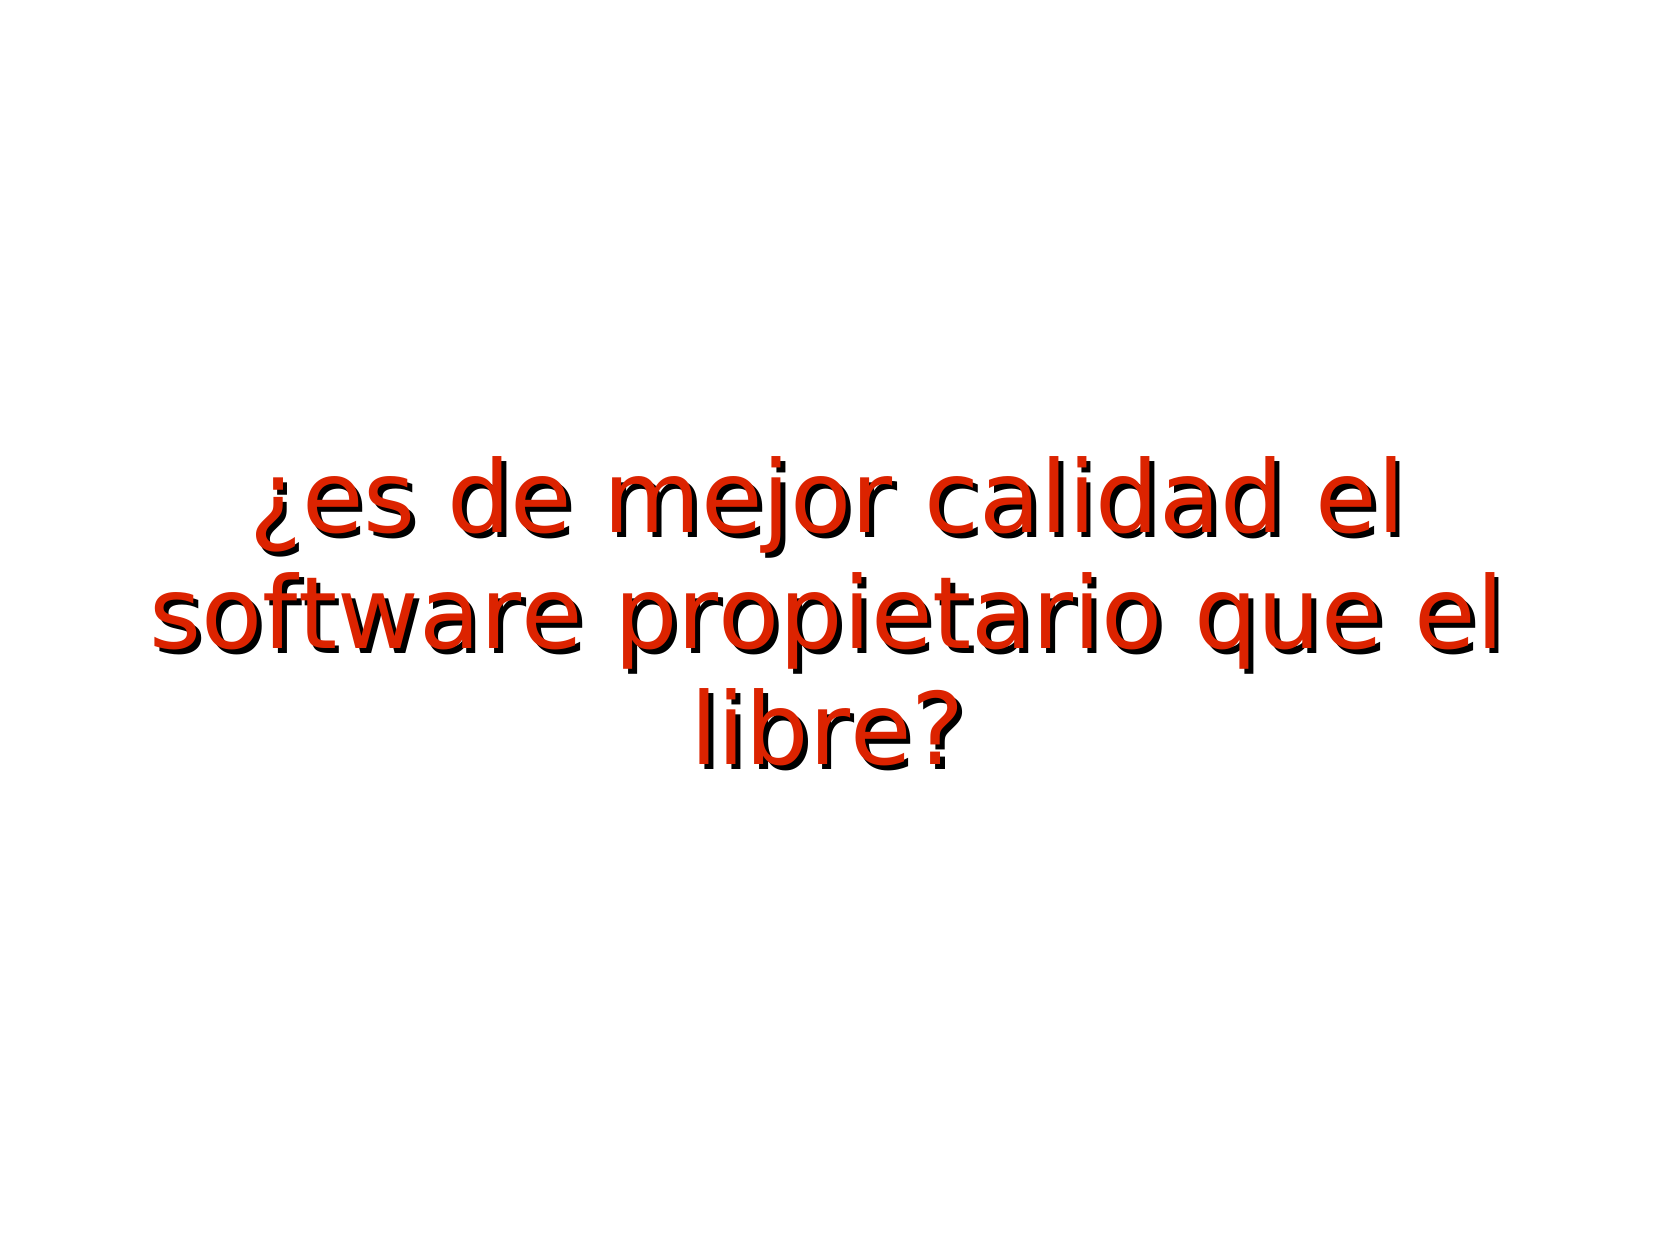

# ¿es de mejor calidad el software propietario que el libre?